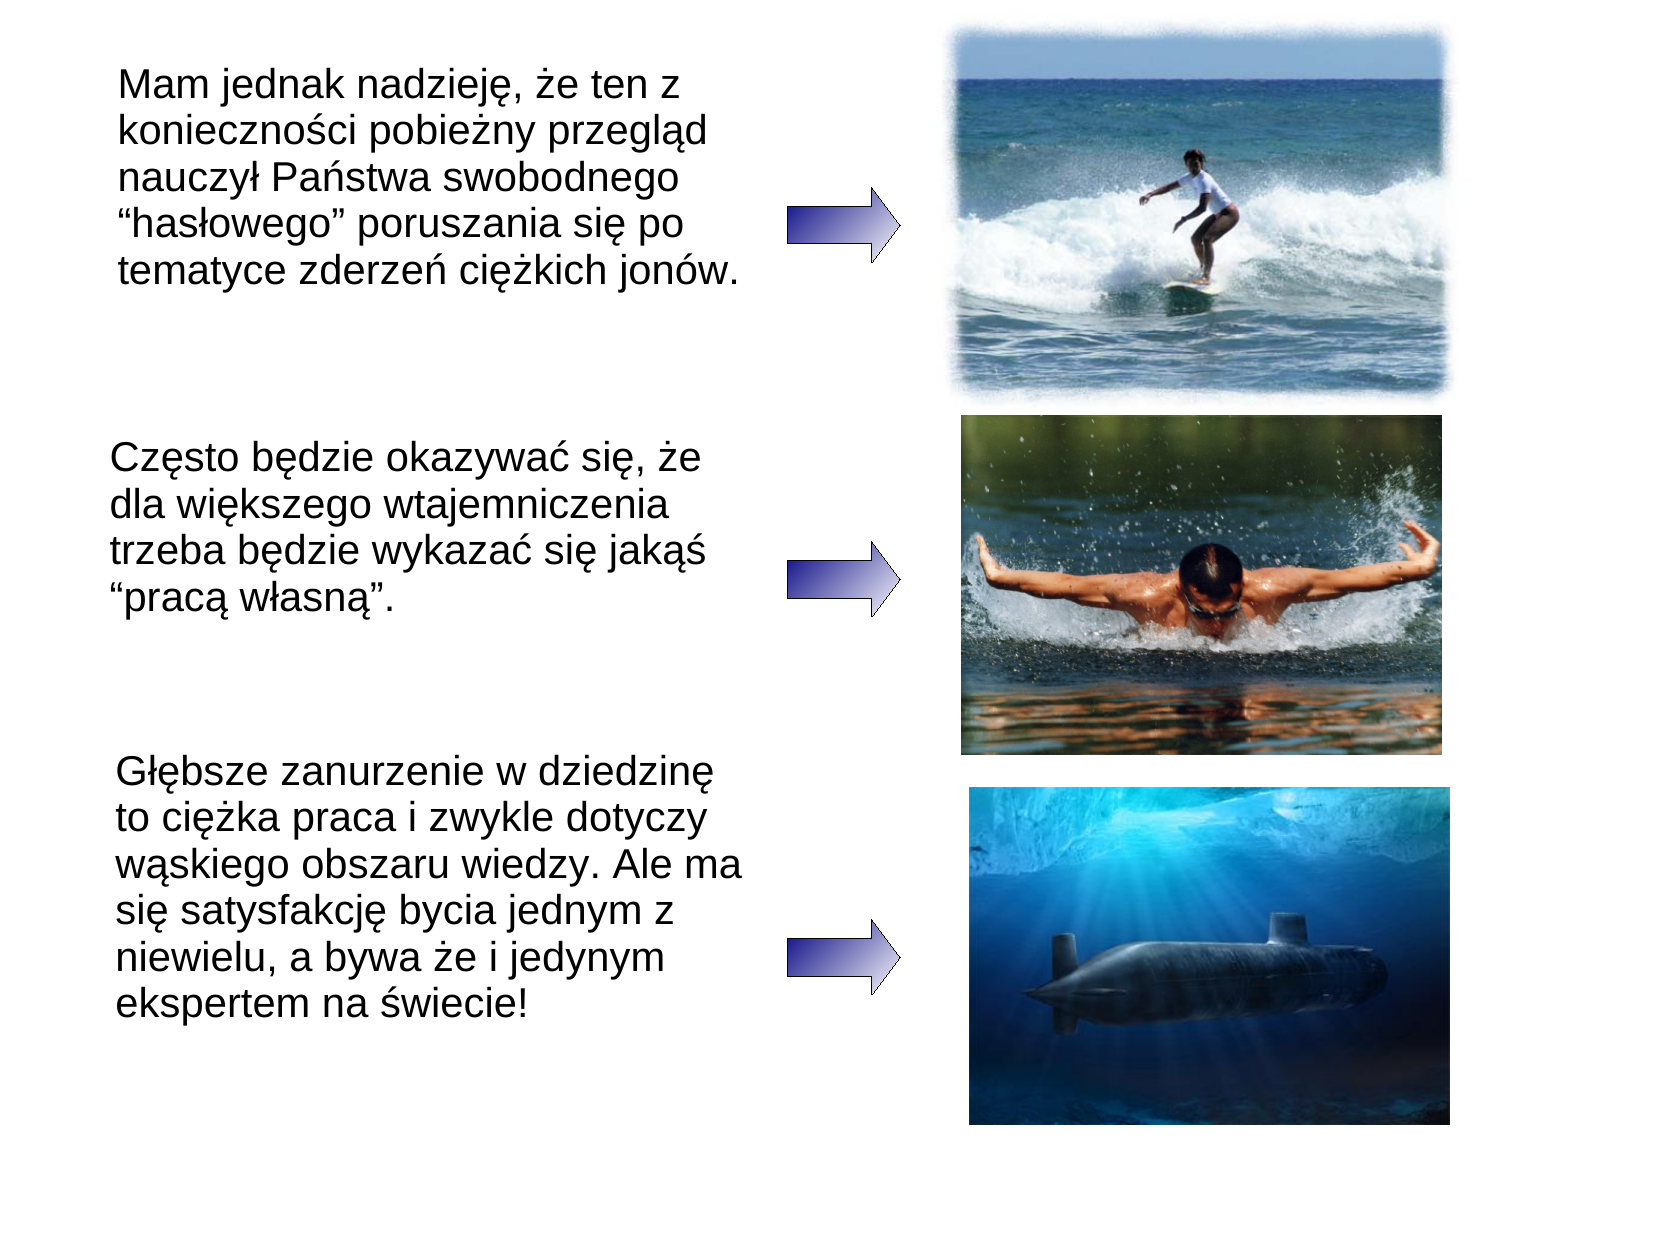

Mam jednak nadzieję, że ten z konieczności pobieżny przegląd nauczył Państwa swobodnego “hasłowego” poruszania się po tematyce zderzeń ciężkich jonów.
Często będzie okazywać się, że dla większego wtajemniczenia trzeba będzie wykazać się jakąś “pracą własną”.
Głębsze zanurzenie w dziedzinę to ciężka praca i zwykle dotyczy wąskiego obszaru wiedzy. Ale ma się satysfakcję bycia jednym z niewielu, a bywa że i jedynym ekspertem na świecie!